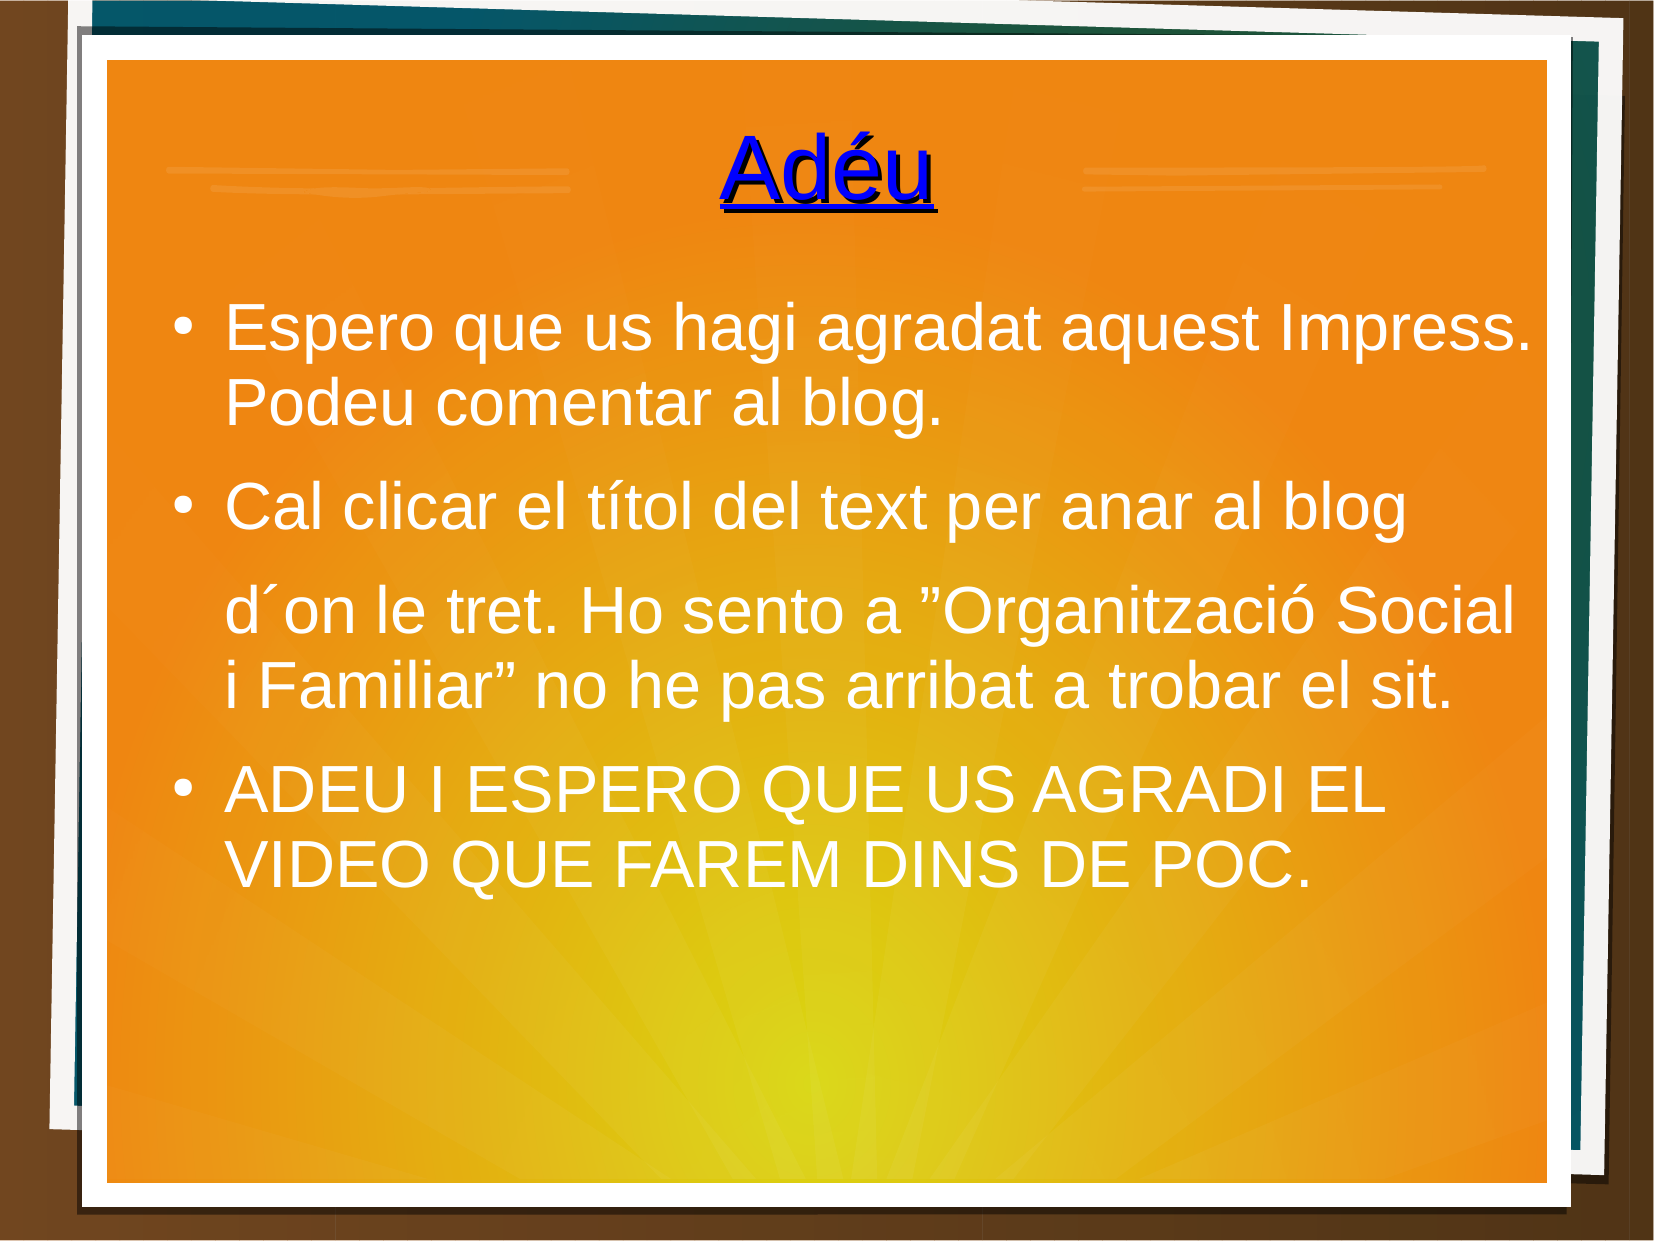

# Adéu
Espero que us hagi agradat aquest Impress. Podeu comentar al blog.
Cal clicar el títol del text per anar al blog
d´on le tret. Ho sento a ”Organització Social i Familiar” no he pas arribat a trobar el sit.
ADEU I ESPERO QUE US AGRADI EL VIDEO QUE FAREM DINS DE POC.